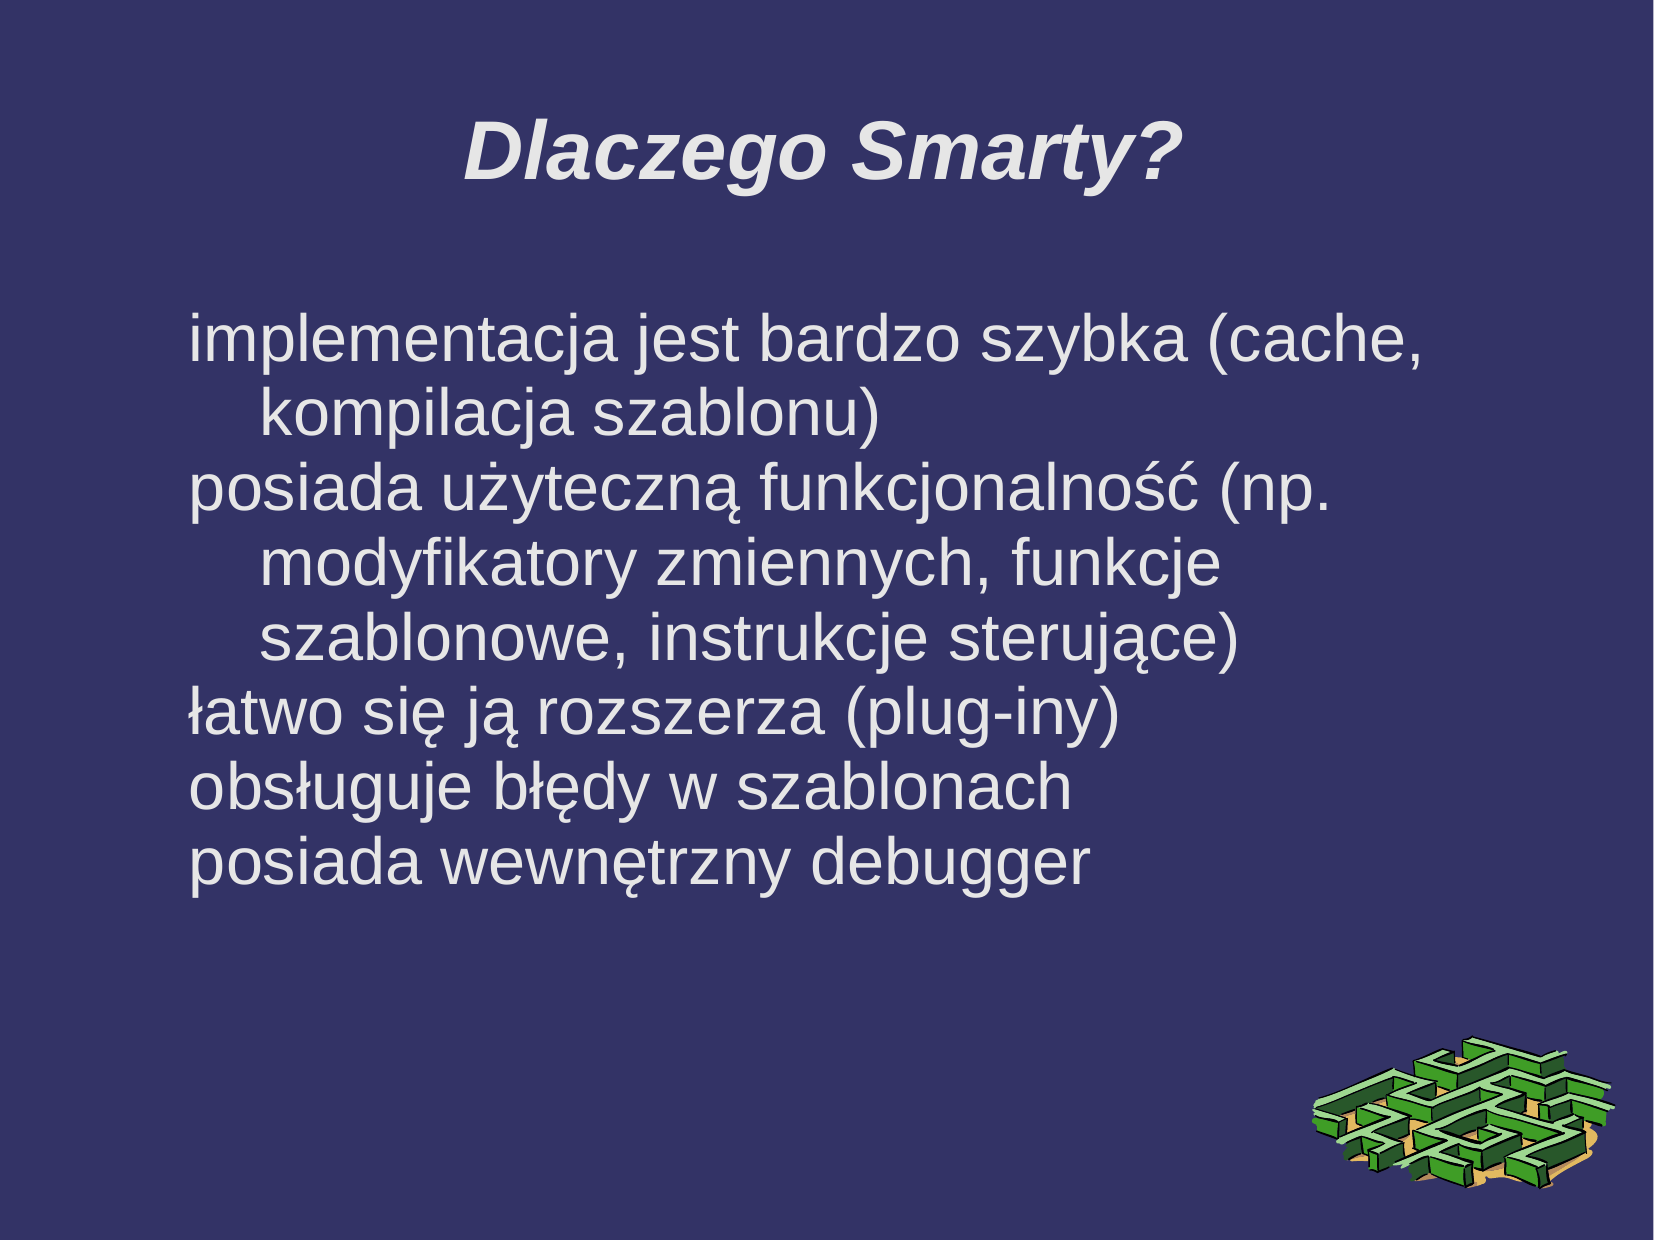

# Dlaczego Smarty?
implementacja jest bardzo szybka (cache, kompilacja szablonu)
posiada użyteczną funkcjonalność (np. modyfikatory zmiennych, funkcje szablonowe, instrukcje sterujące)
łatwo się ją rozszerza (plug-iny)
obsługuje błędy w szablonach
posiada wewnętrzny debugger